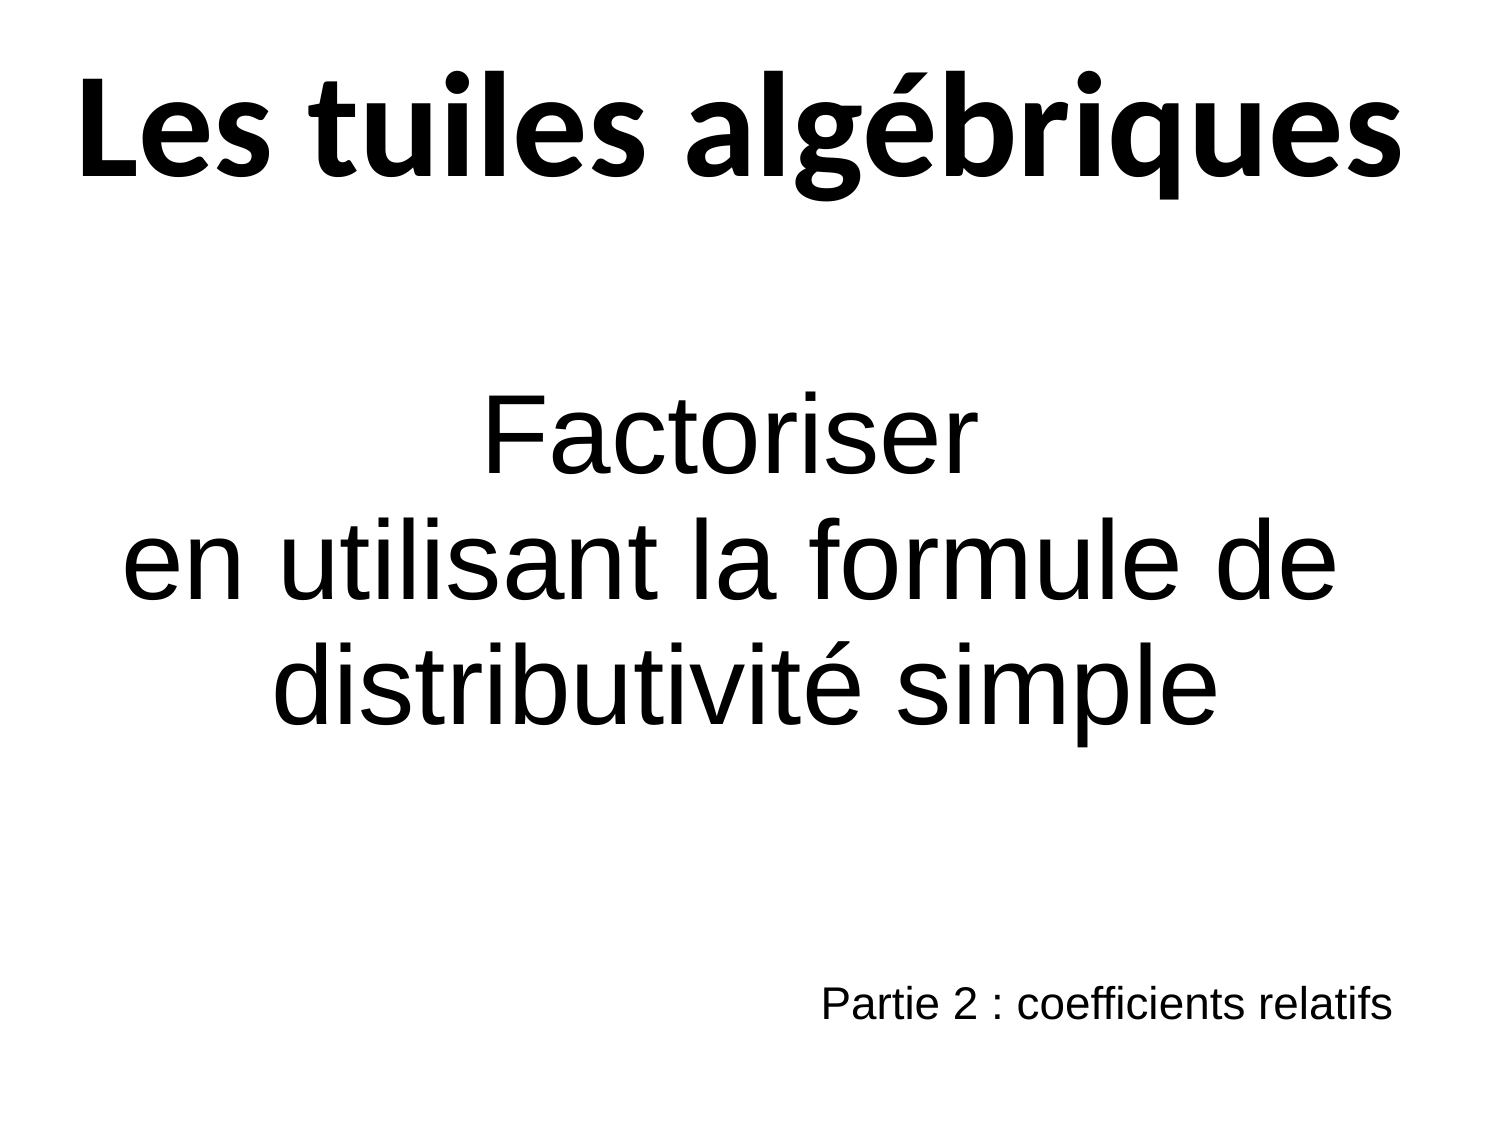

# Les tuiles algébriques
Factoriser
en utilisant la formule de
distributivité simple
Partie 2 : coefficients relatifs